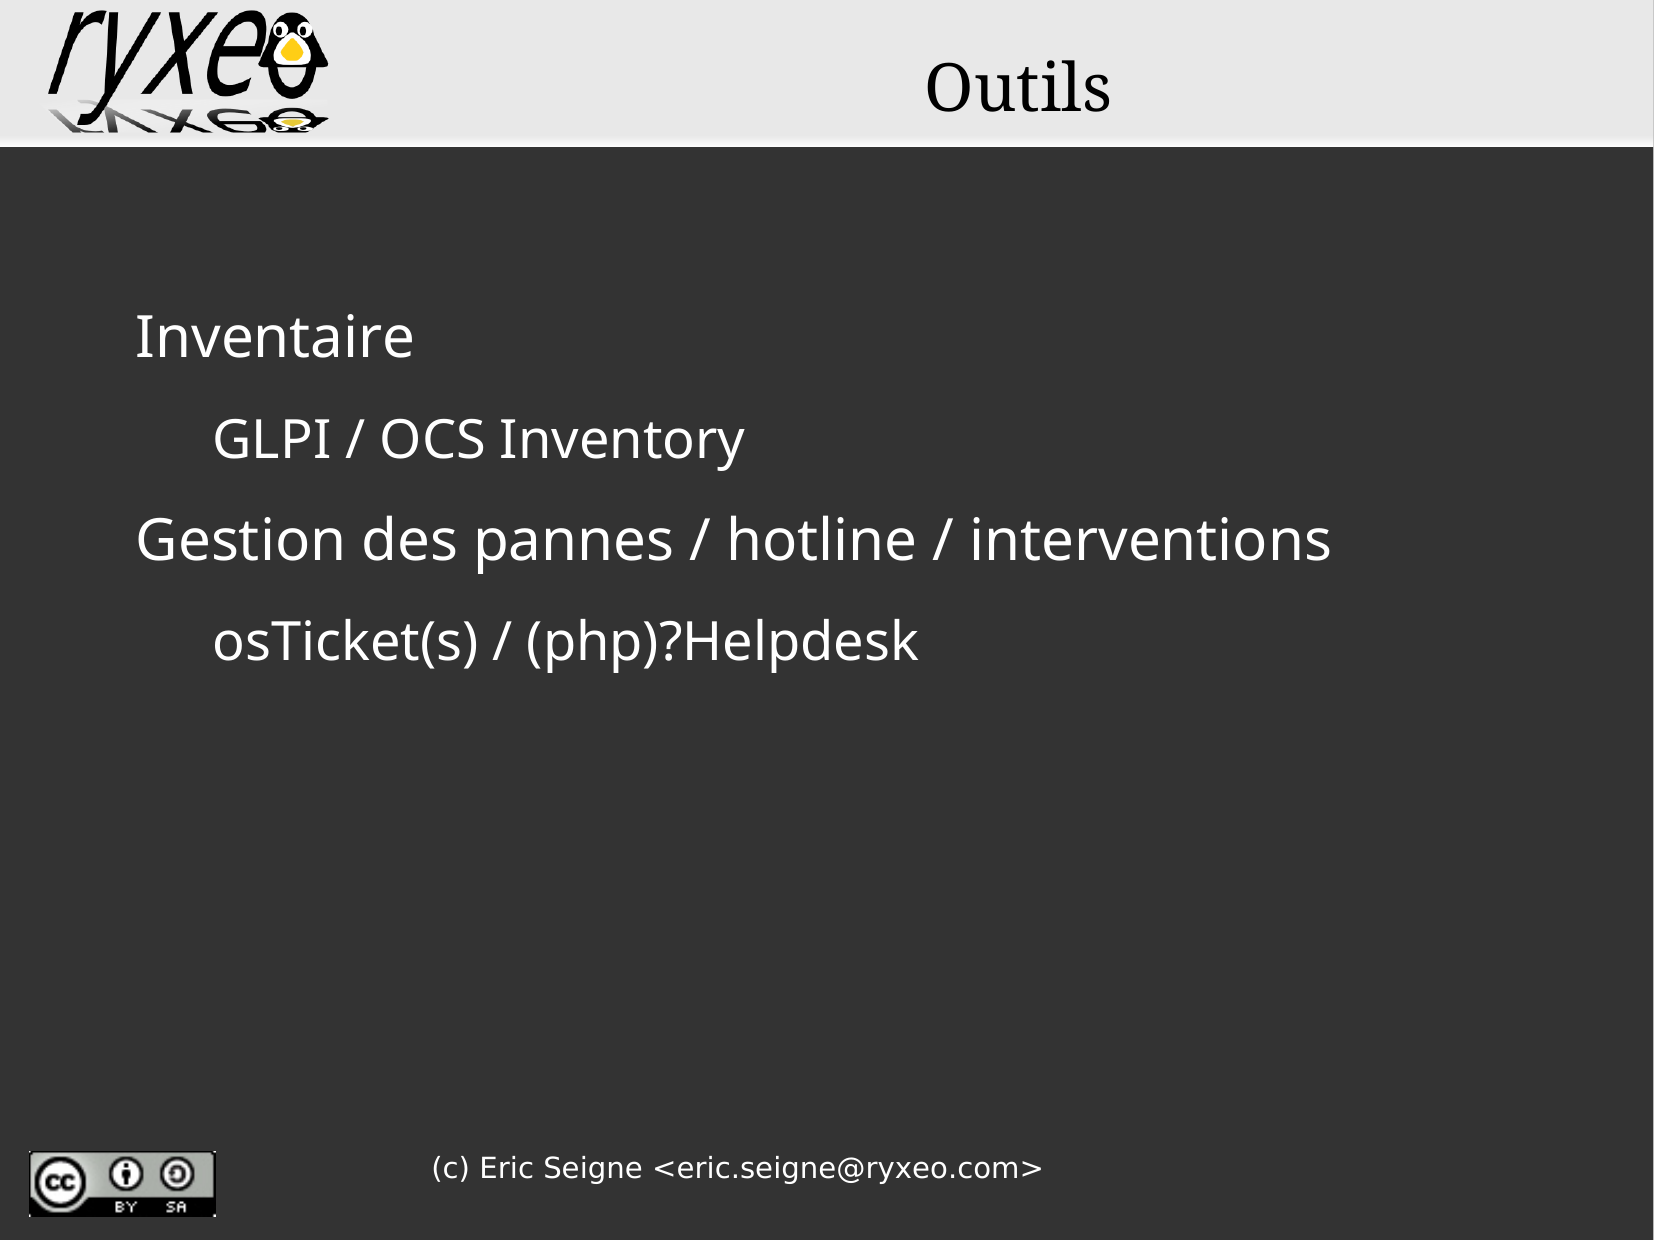

# Outils
Inventaire
GLPI / OCS Inventory
Gestion des pannes / hotline / interventions
osTicket(s) / (php)?Helpdesk